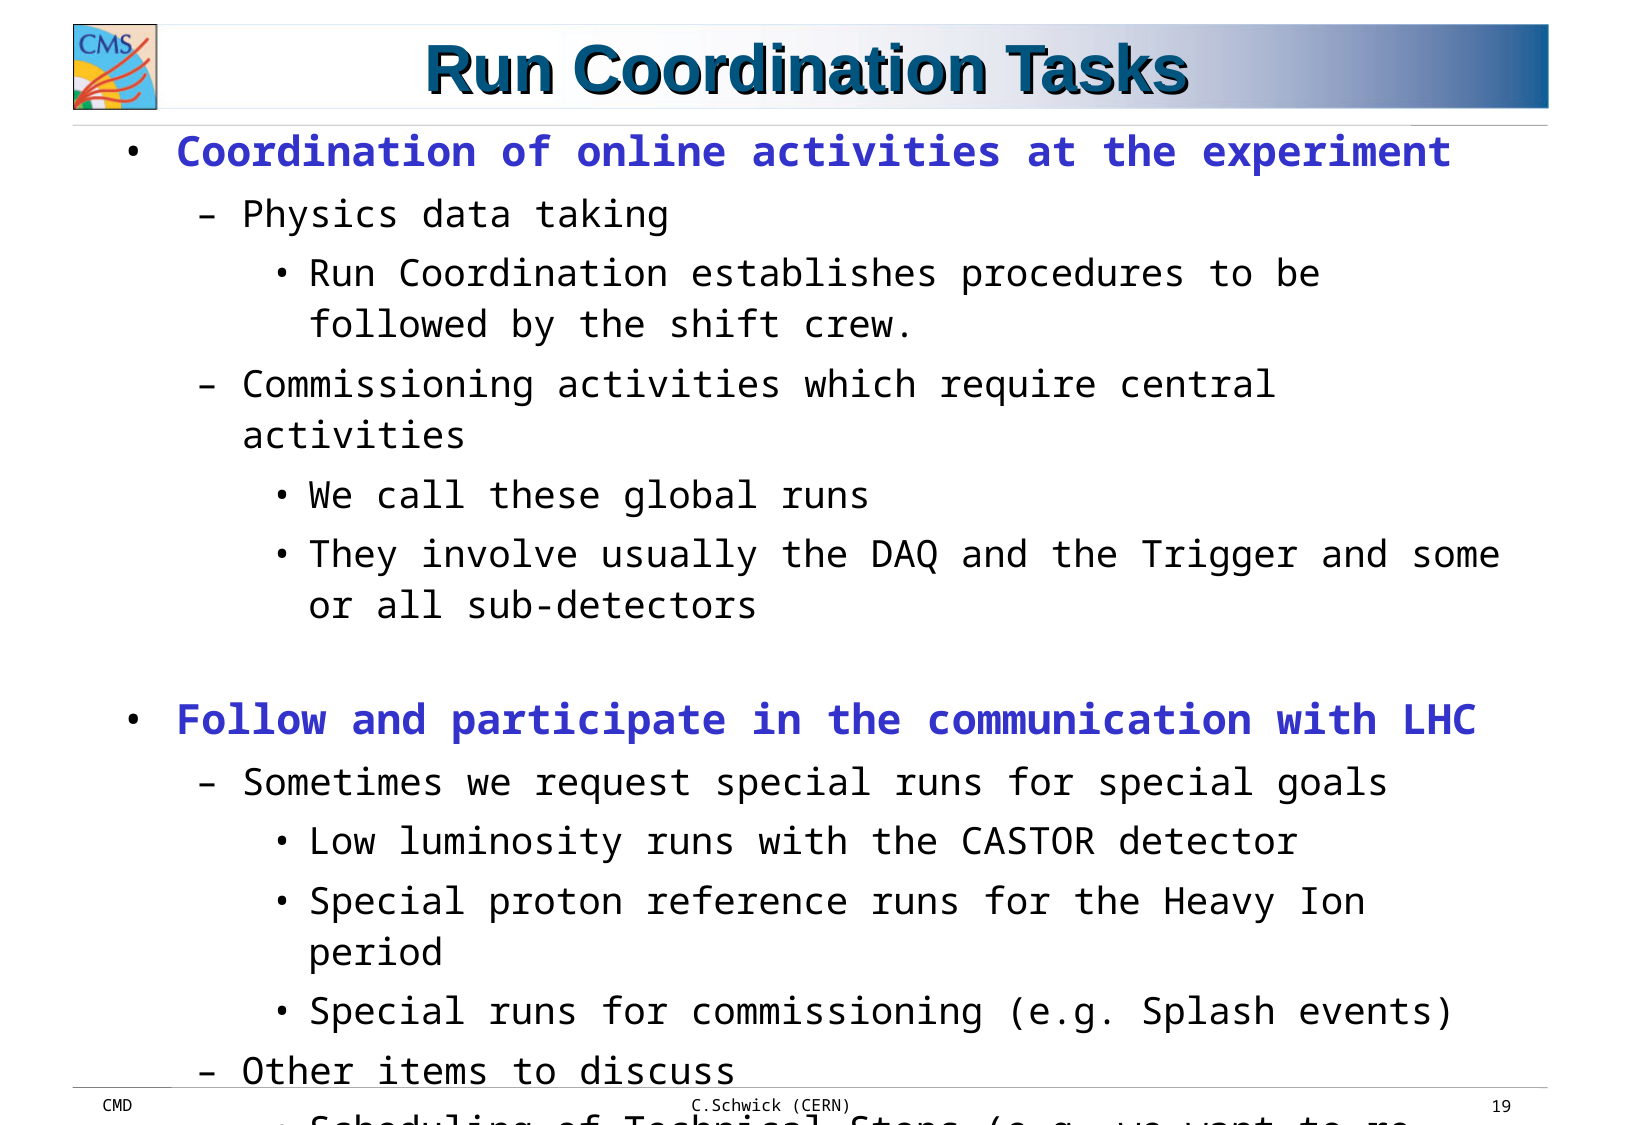

# Run Coordination Tasks
Coordination of online activities at the experiment
Physics data taking
Run Coordination establishes procedures to be followed by the shift crew.
Commissioning activities which require central activities
We call these global runs
They involve usually the DAQ and the Trigger and some or all sub-detectors
Follow and participate in the communication with LHC
Sometimes we request special runs for special goals
Low luminosity runs with the CASTOR detector
Special proton reference runs for the Heavy Ion period
Special runs for commissioning (e.g. Splash events)
Other items to discuss
Scheduling of Technical Stops (e.g. we want to re-insert the CASTOR detector before the Heavy Ion period)
Run Coordination ensures that the global running exercises are compatible with the plans of technical coordination
When parts of the detectors are moved around they must be switched off.